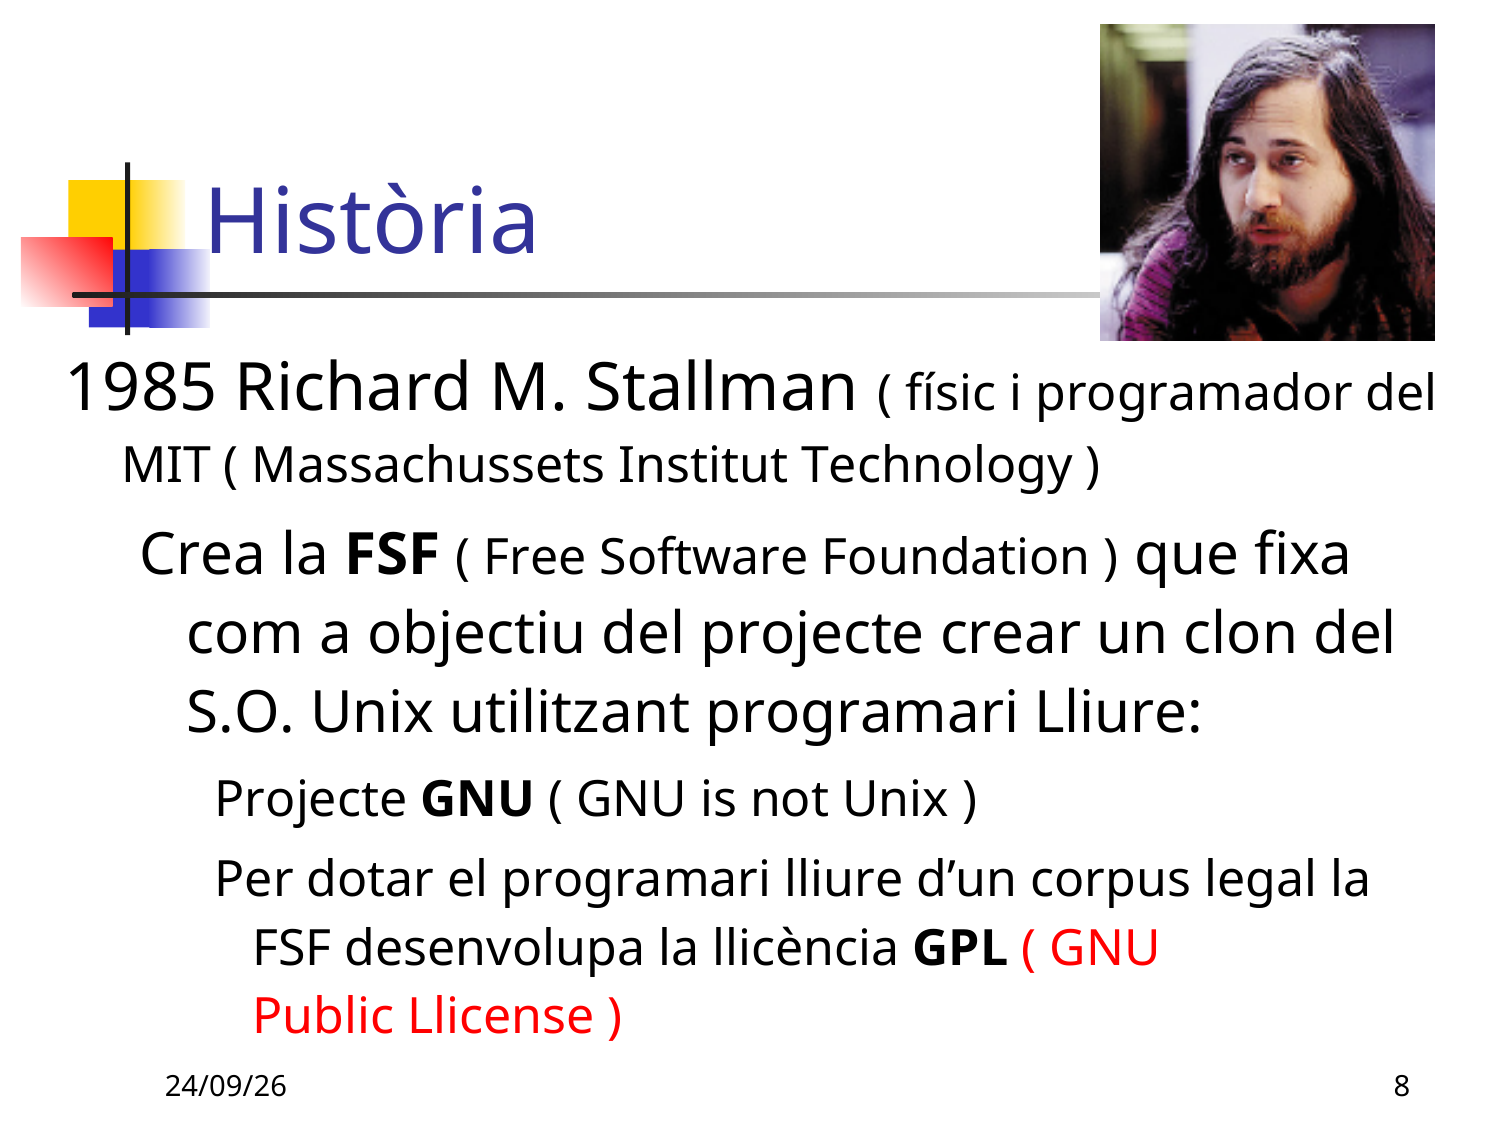

# Història
1985 Richard M. Stallman ( físic i programador del MIT ( Massachussets Institut Technology )
Crea la FSF ( Free Software Foundation ) que fixa com a objectiu del projecte crear un clon del S.O. Unix utilitzant programari Lliure:
Projecte GNU ( GNU is not Unix )
Per dotar el programari lliure d’un corpus legal la FSF desenvolupa la llicència GPL ( GNU Public Llicense )
8